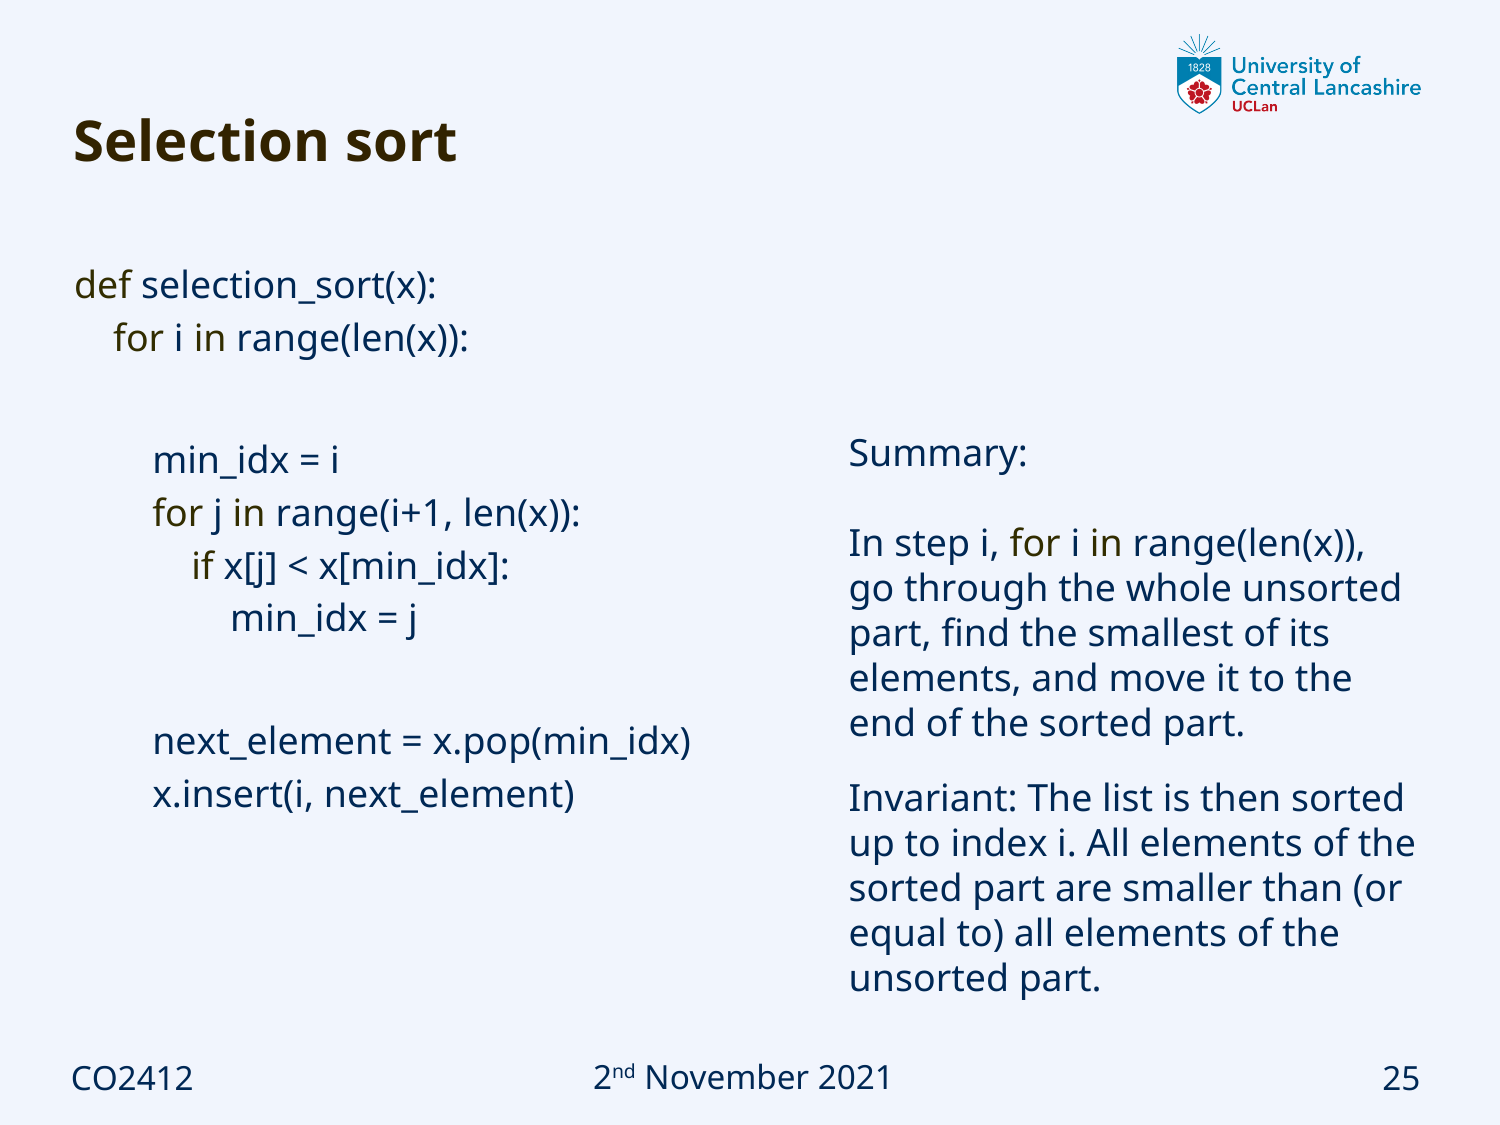

# Selection sort
def selection_sort(x):
 for i in range(len(x)):
 min_idx = i
 for j in range(i+1, len(x)):
 if x[j] < x[min_idx]:
 min_idx = j
 next_element = x.pop(min_idx)
 x.insert(i, next_element)
Summary:
In step i, for i in range(len(x)), go through the whole unsorted part, find the smallest of its elements, and move it to the end of the sorted part.
Invariant: The list is then sorted up to index i. All elements of the sorted part are smaller than (or equal to) all elements of the unsorted part.